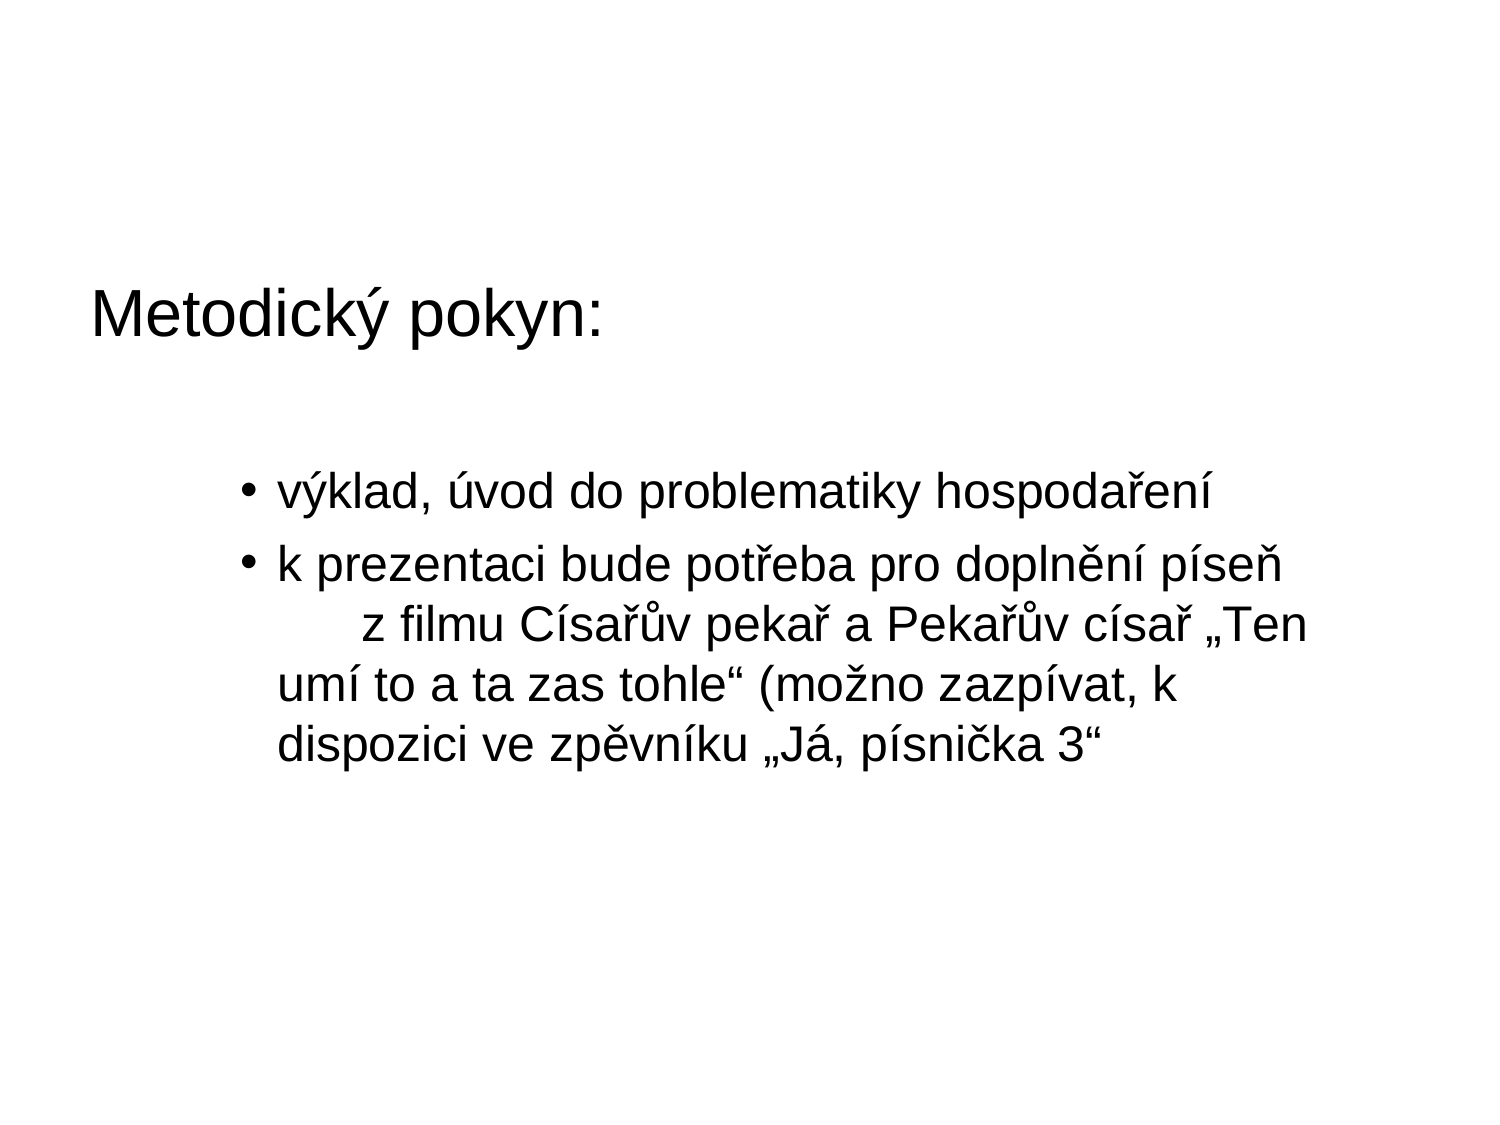

# Metodický pokyn:
výklad, úvod do problematiky hospodaření
k prezentaci bude potřeba pro doplnění píseň z filmu Císařův pekař a Pekařův císař „Ten umí to a ta zas tohle“ (možno zazpívat, k dispozici ve zpěvníku „Já, písnička 3“